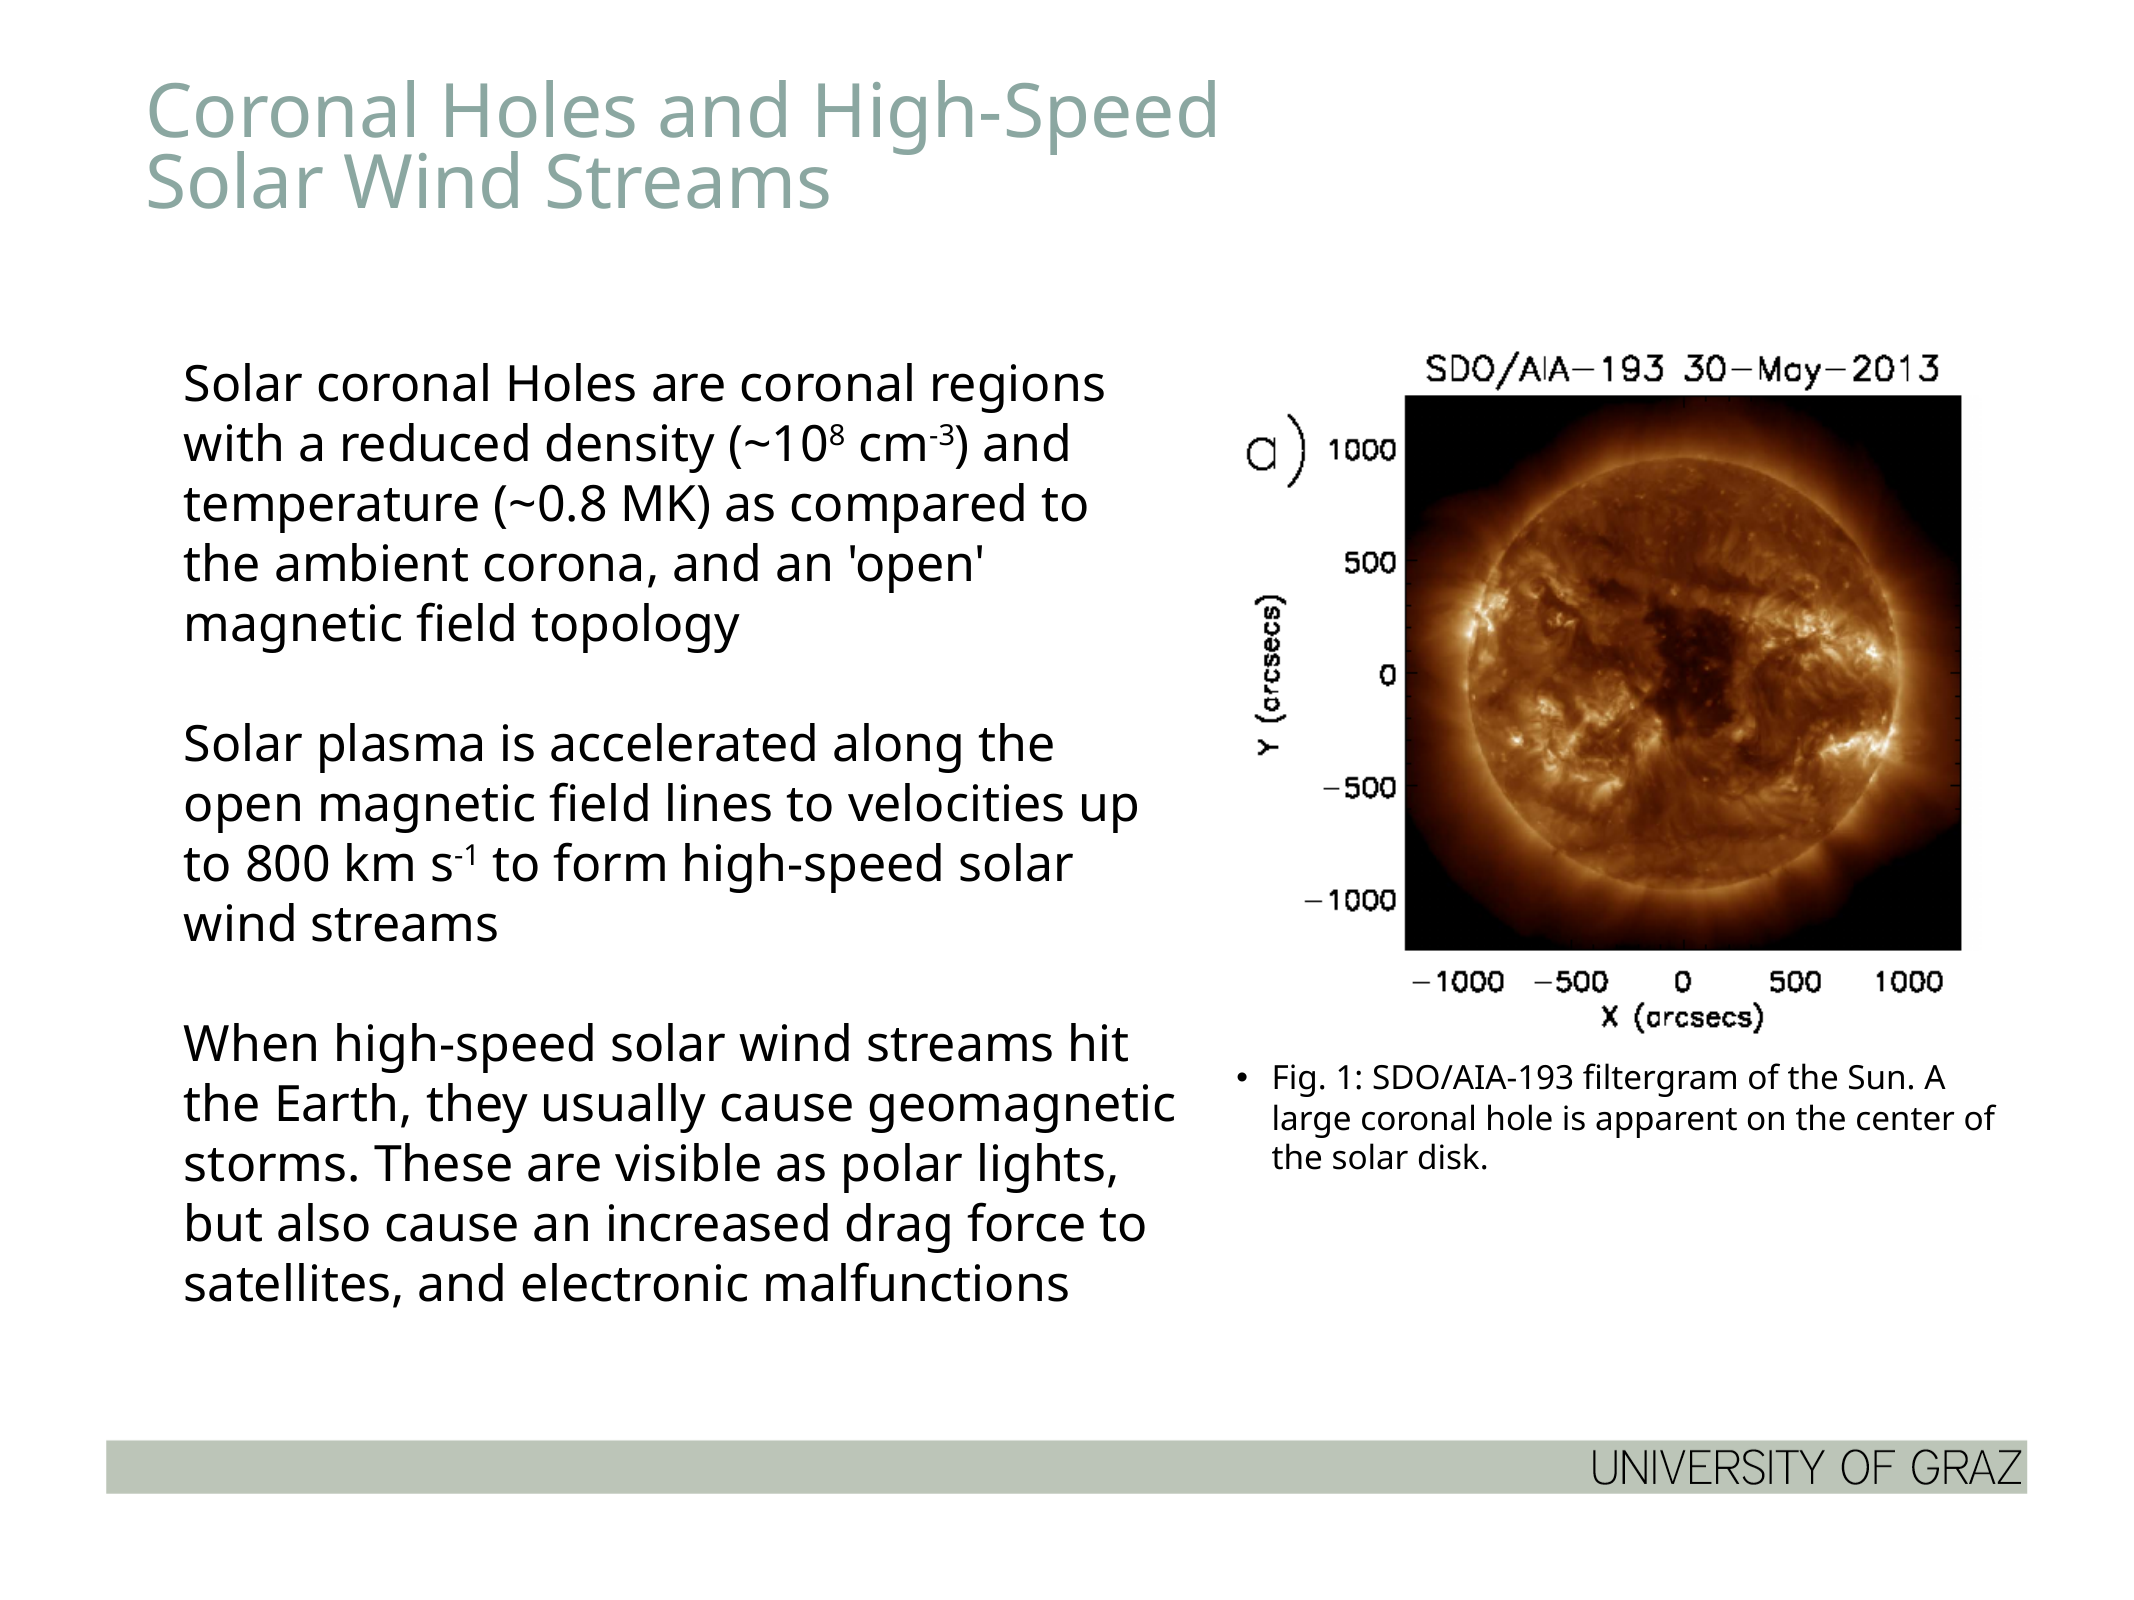

Coronal Holes and High-Speed Solar Wind Streams
Solar coronal Holes are coronal regions with a reduced density (~108 cm-3) and temperature (~0.8 MK) as compared to the ambient corona, and an 'open' magnetic field topology
Solar plasma is accelerated along the open magnetic field lines to velocities up to 800 km s-1 to form high-speed solar wind streams
When high-speed solar wind streams hit the Earth, they usually cause geomagnetic storms. These are visible as polar lights, but also cause an increased drag force to satellites, and electronic malfunctions
Fig. 1: SDO/AIA-193 filtergram of the Sun. A large coronal hole is apparent on the center of the solar disk.